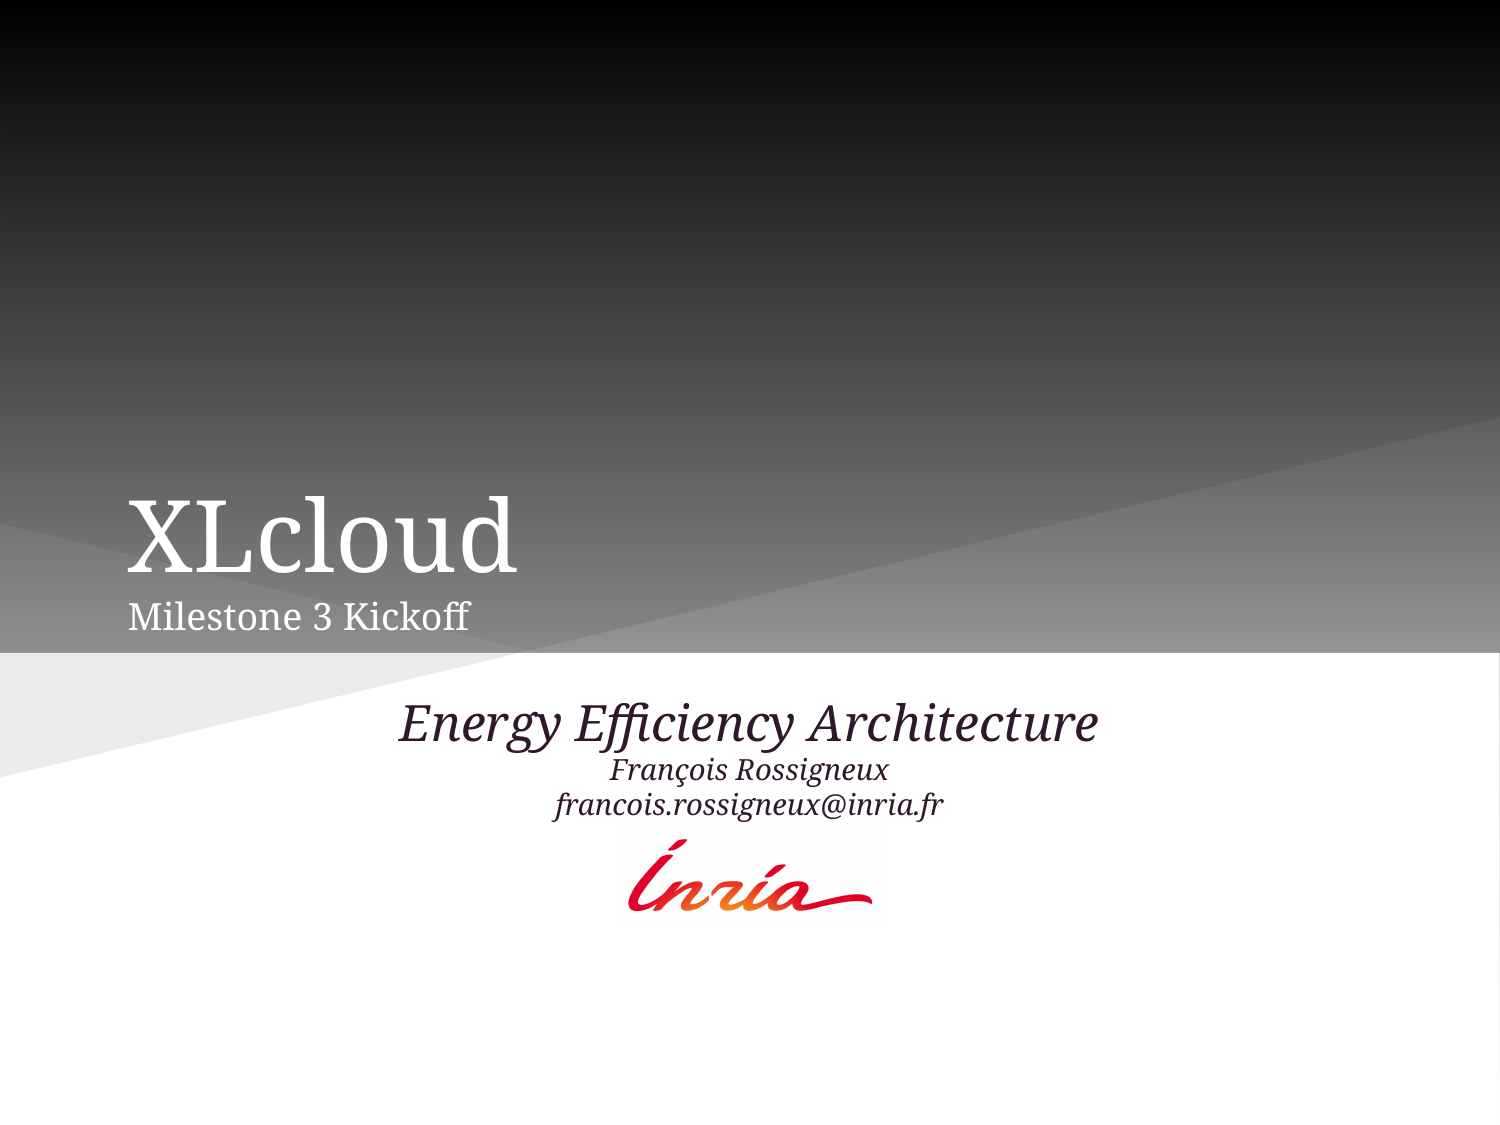

# XLcloud Milestone 3 Kickoff
Energy Efficiency Architecture
François Rossigneux
francois.rossigneux@inria.fr
14 janvier 2013 - Télécom SudParis Evry